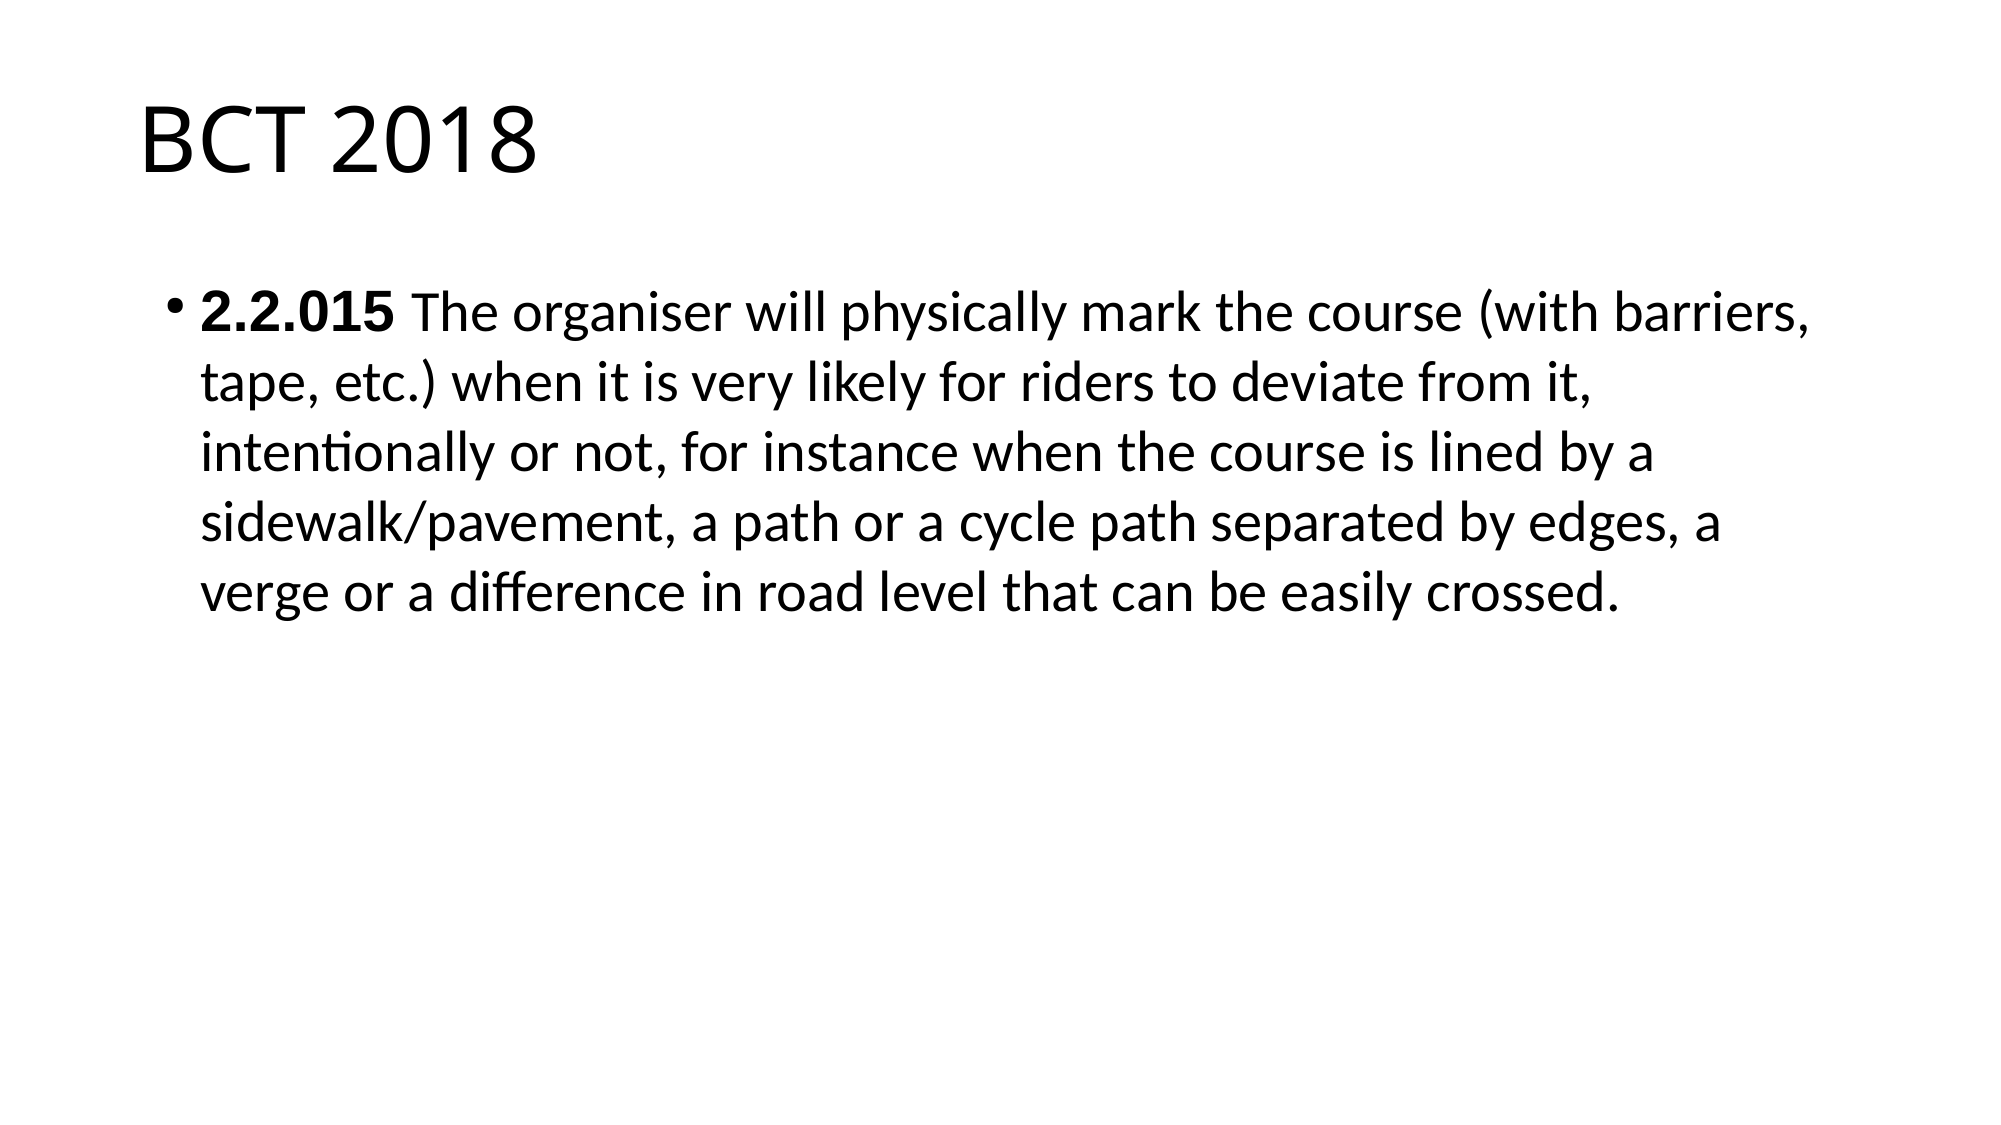

# BCT 2018
2.2.015 The organiser will physically mark the course (with barriers, tape, etc.) when it is very likely for riders to deviate from it, intentionally or not, for instance when the course is lined by a sidewalk/pavement, a path or a cycle path separated by edges, a verge or a difference in road level that can be easily crossed.